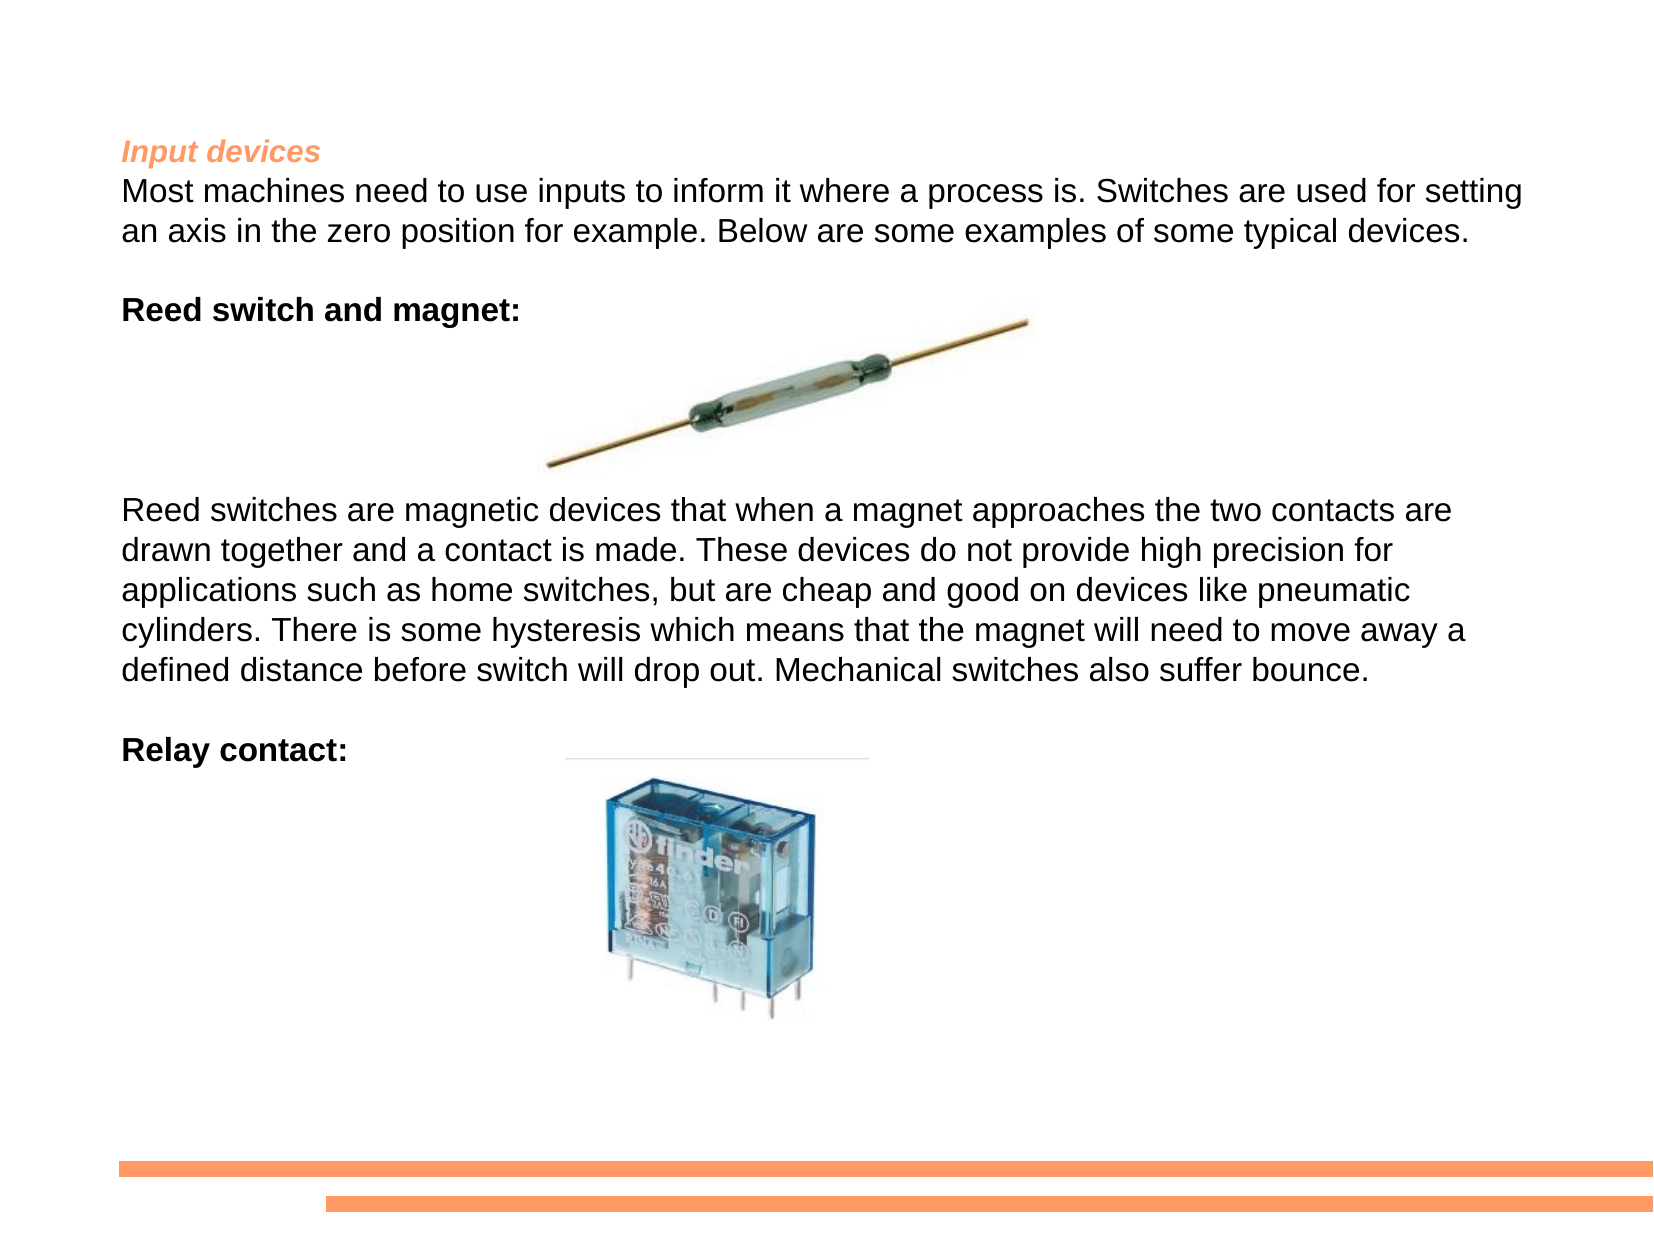

# Input devices
Most machines need to use inputs to inform it where a process is. Switches are used for setting an axis in the zero position for example. Below are some examples of some typical devices.
Reed switch and magnet:
Reed switches are magnetic devices that when a magnet approaches the two contacts are drawn together and a contact is made. These devices do not provide high precision for applications such as home switches, but are cheap and good on devices like pneumatic cylinders. There is some hysteresis which means that the magnet will need to move away a defined distance before switch will drop out. Mechanical switches also suffer bounce.
Relay contact: